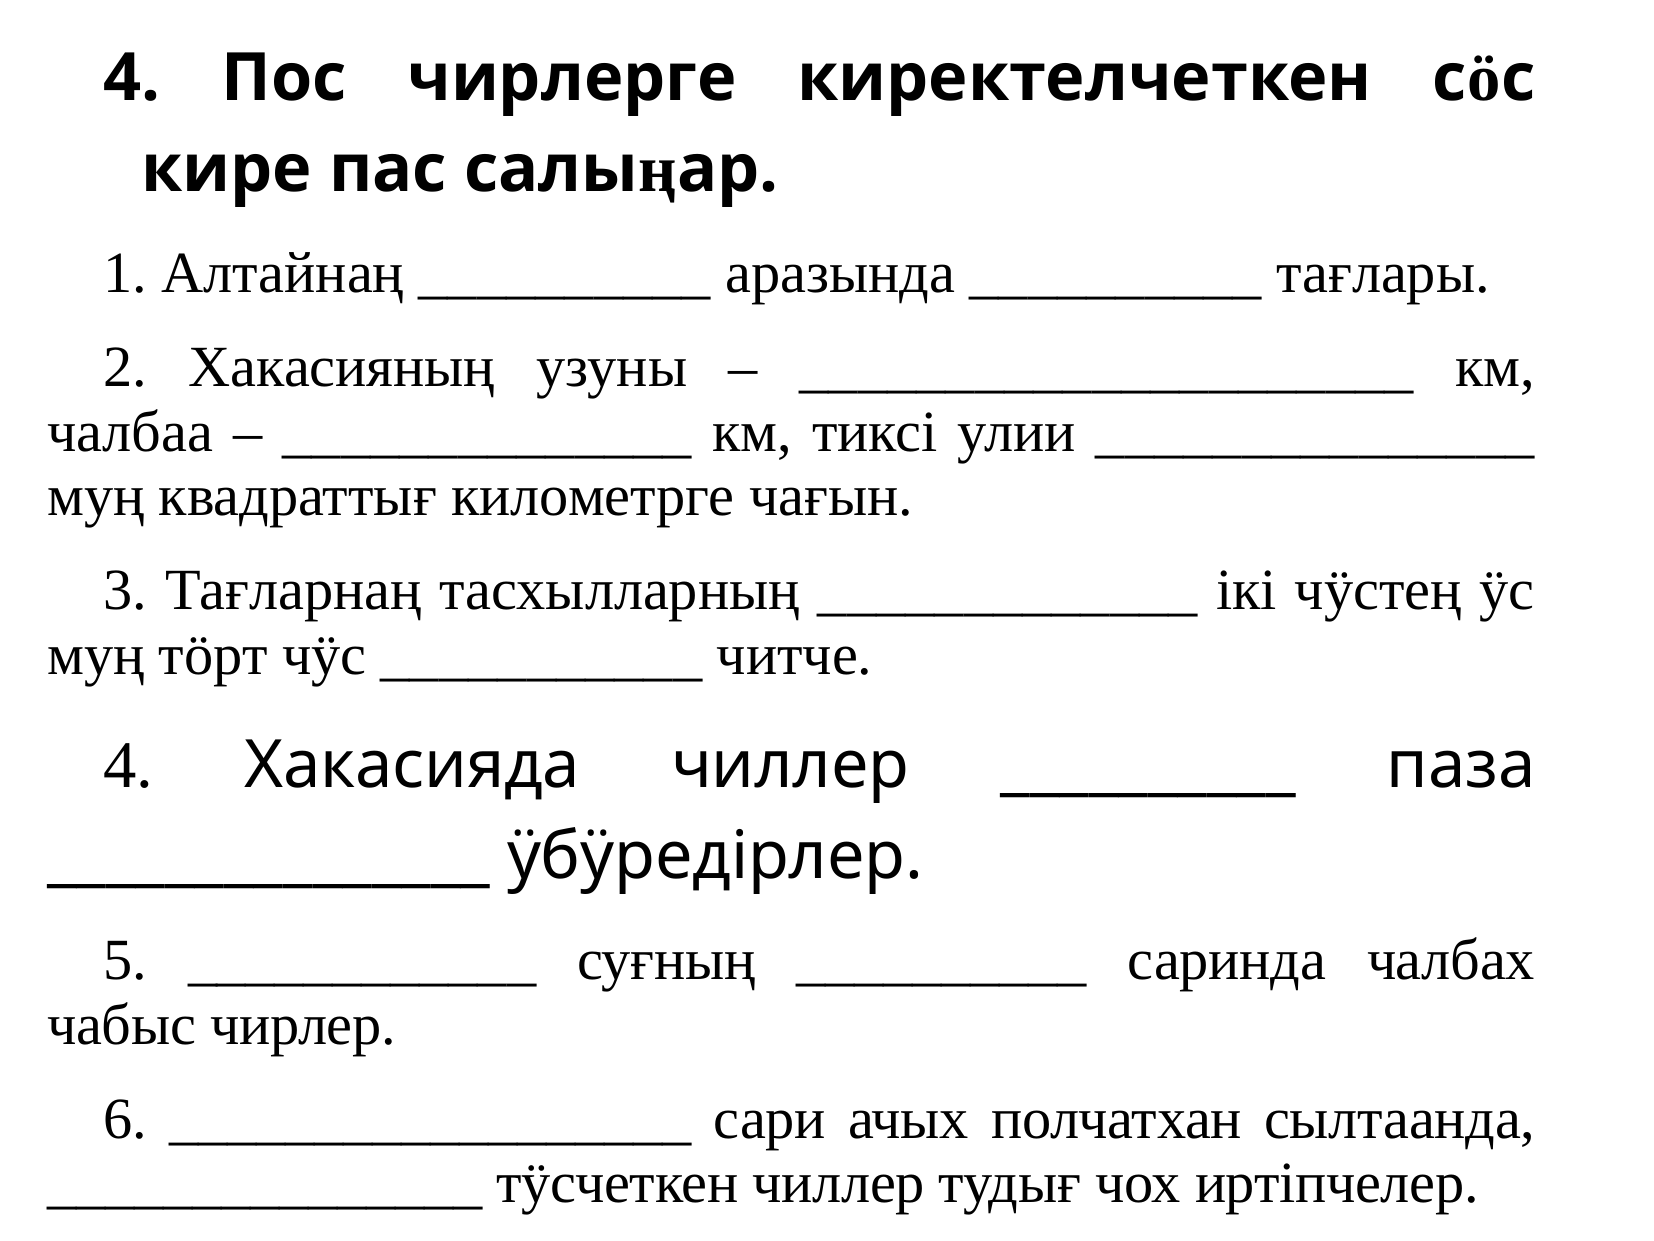

# 4. Пос чирлерге киректелчеткен сӧс кире пас салыңар.
1. Алтайнаң __________ аразында __________ тағлары.
2. Хакасияның узуны – _____________________ км, чалбаа – ______________ км, тиксi улии _______________ муң квадраттығ километрге чағын.
3. Тағларнаң тасхылларның _____________ iкi чӱстең ӱс муң тӧрт чӱс ___________ читче.
4. Хакасияда чиллер __________ паза _______________ ӱбӱредiрлер.
5. ____________ суғның __________ саринда чалбах чабыс чирлер.
6. __________________ сари ачых полчатхан сылтаанда, _______________ тӱсчеткен чиллер тудығ чох иртiпчелер.